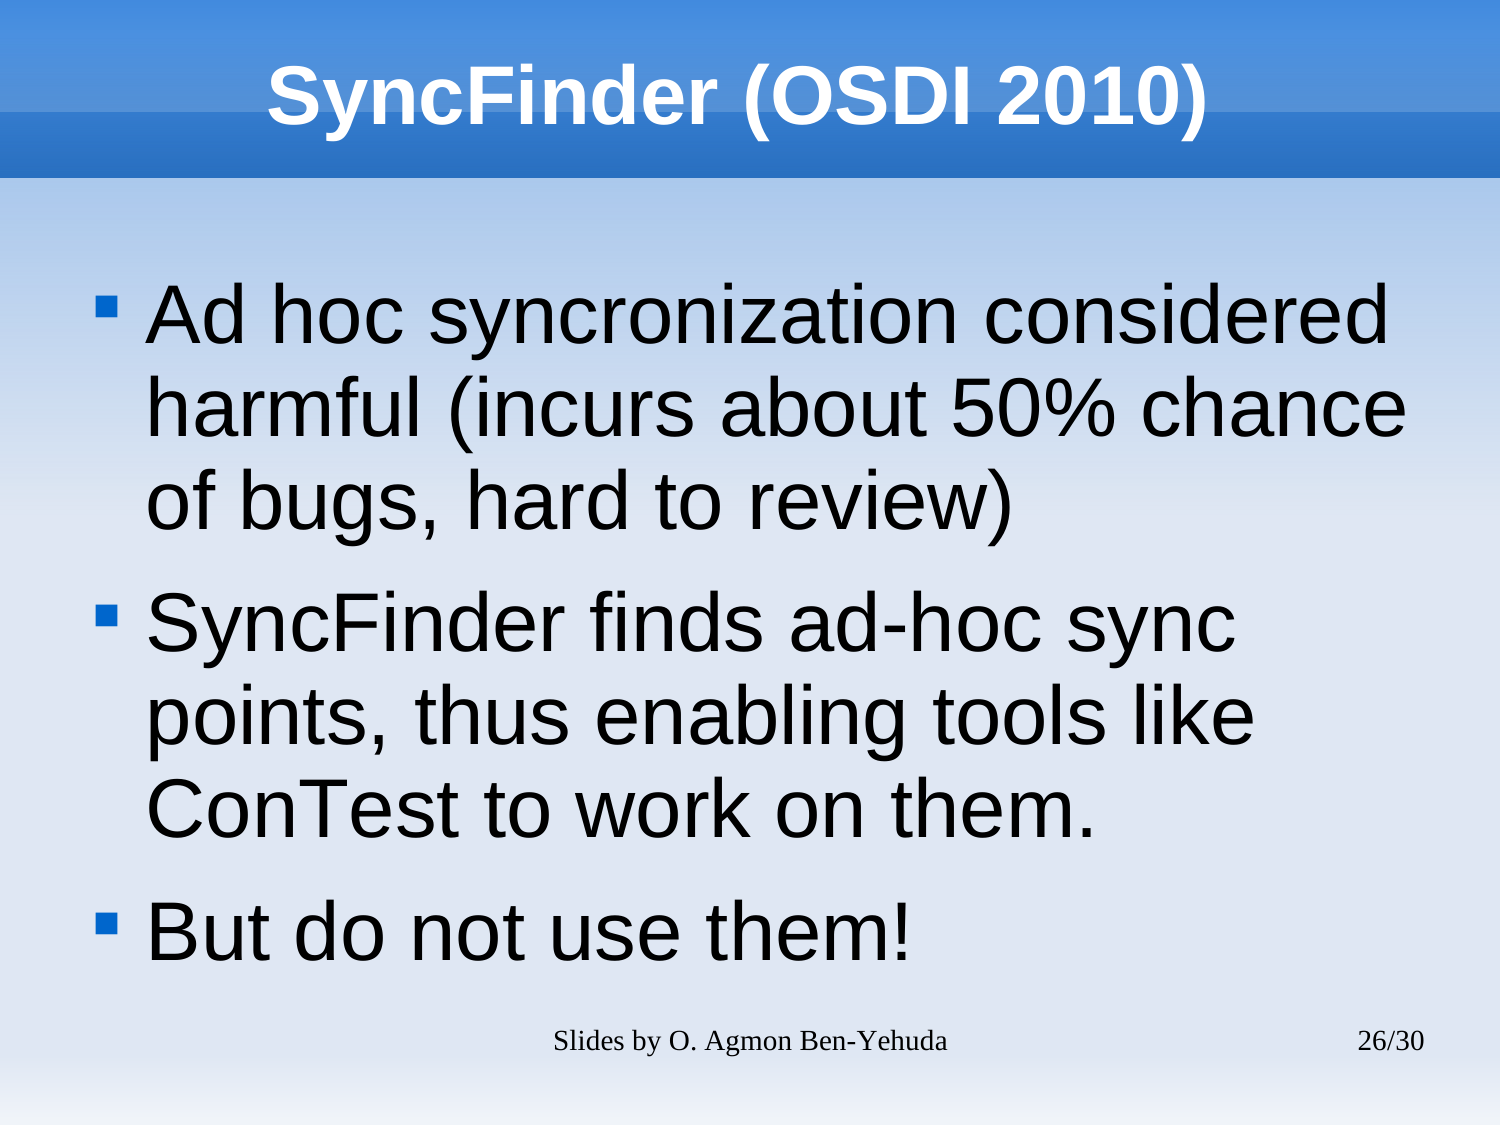

# SyncFinder (OSDI 2010)
Ad hoc syncronization considered harmful (incurs about 50% chance of bugs, hard to review)
SyncFinder finds ad-hoc sync points, thus enabling tools like ConTest to work on them.
But do not use them!
Slides by O. Agmon Ben-Yehuda
26